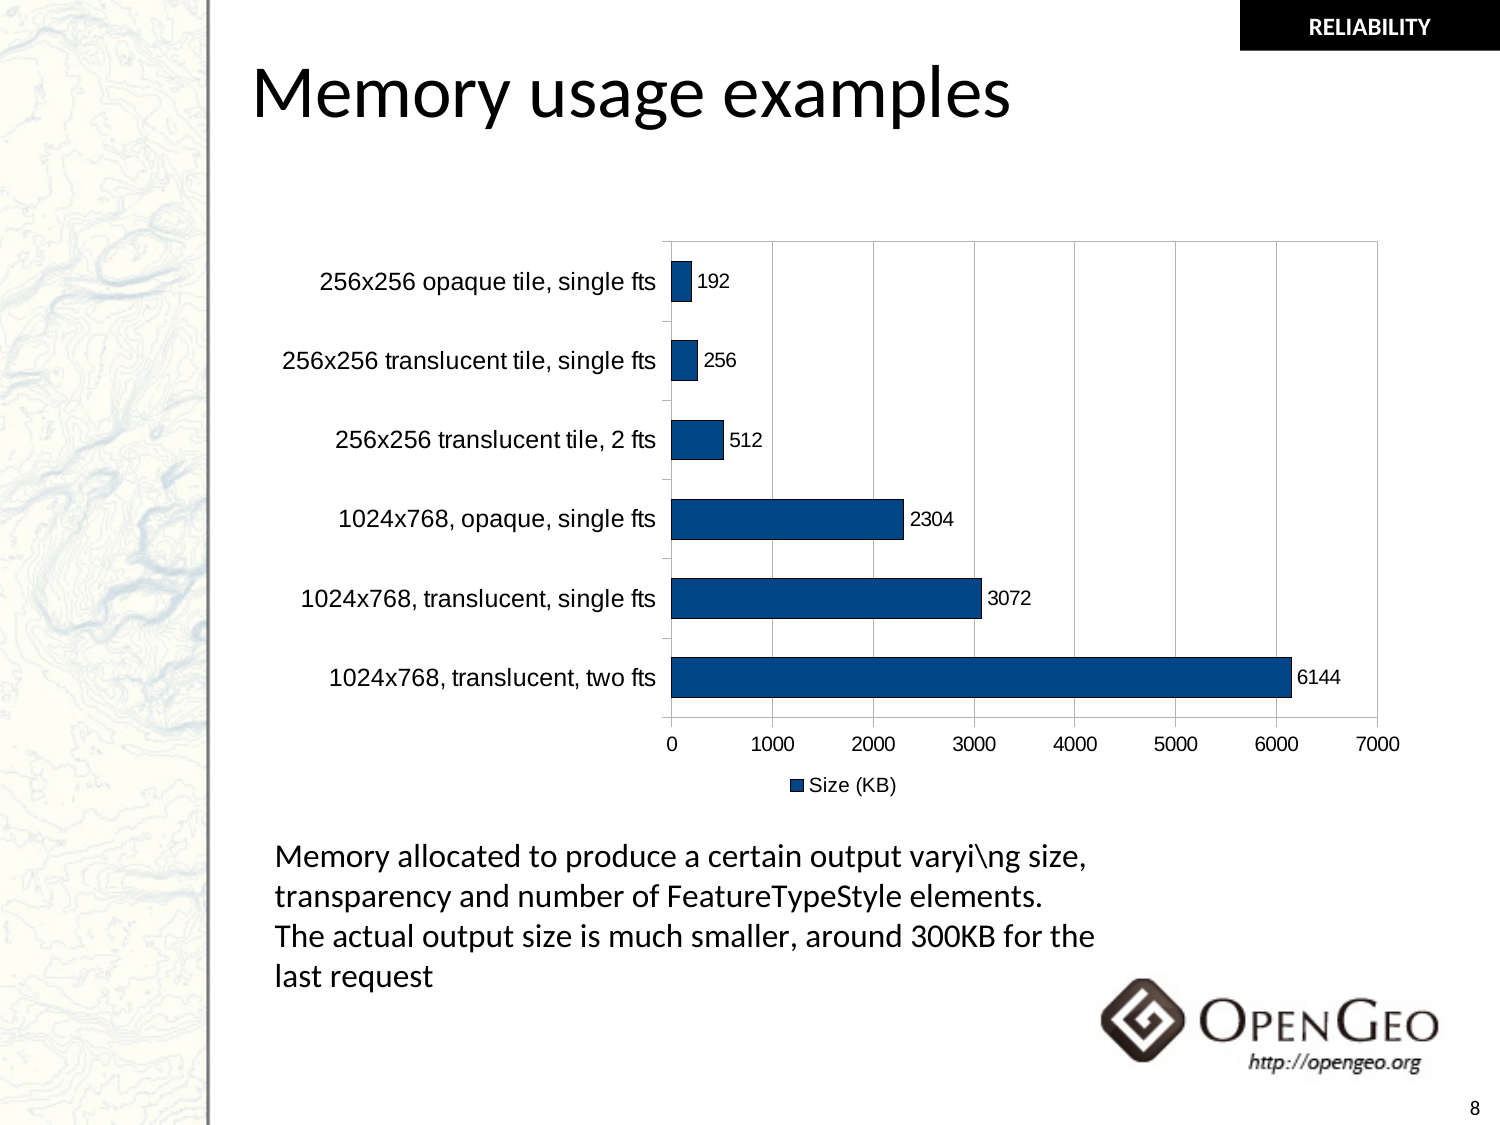

RELIABILITY
# Memory usage examples
### Chart
| Category | Size (KB) |
|---|---|
| 256x256 opaque tile, single fts | 192.0 |
| 256x256 translucent tile, single fts | 256.0 |
| 256x256 translucent tile, 2 fts | 512.0 |
| 1024x768, opaque, single fts | 2304.0 |
| 1024x768, translucent, single fts | 3072.0 |
| 1024x768, translucent, two fts | 6144.0 |Memory allocated to produce a certain output varyi\ng size,
transparency and number of FeatureTypeStyle elements.
The actual output size is much smaller, around 300KB for the
last request